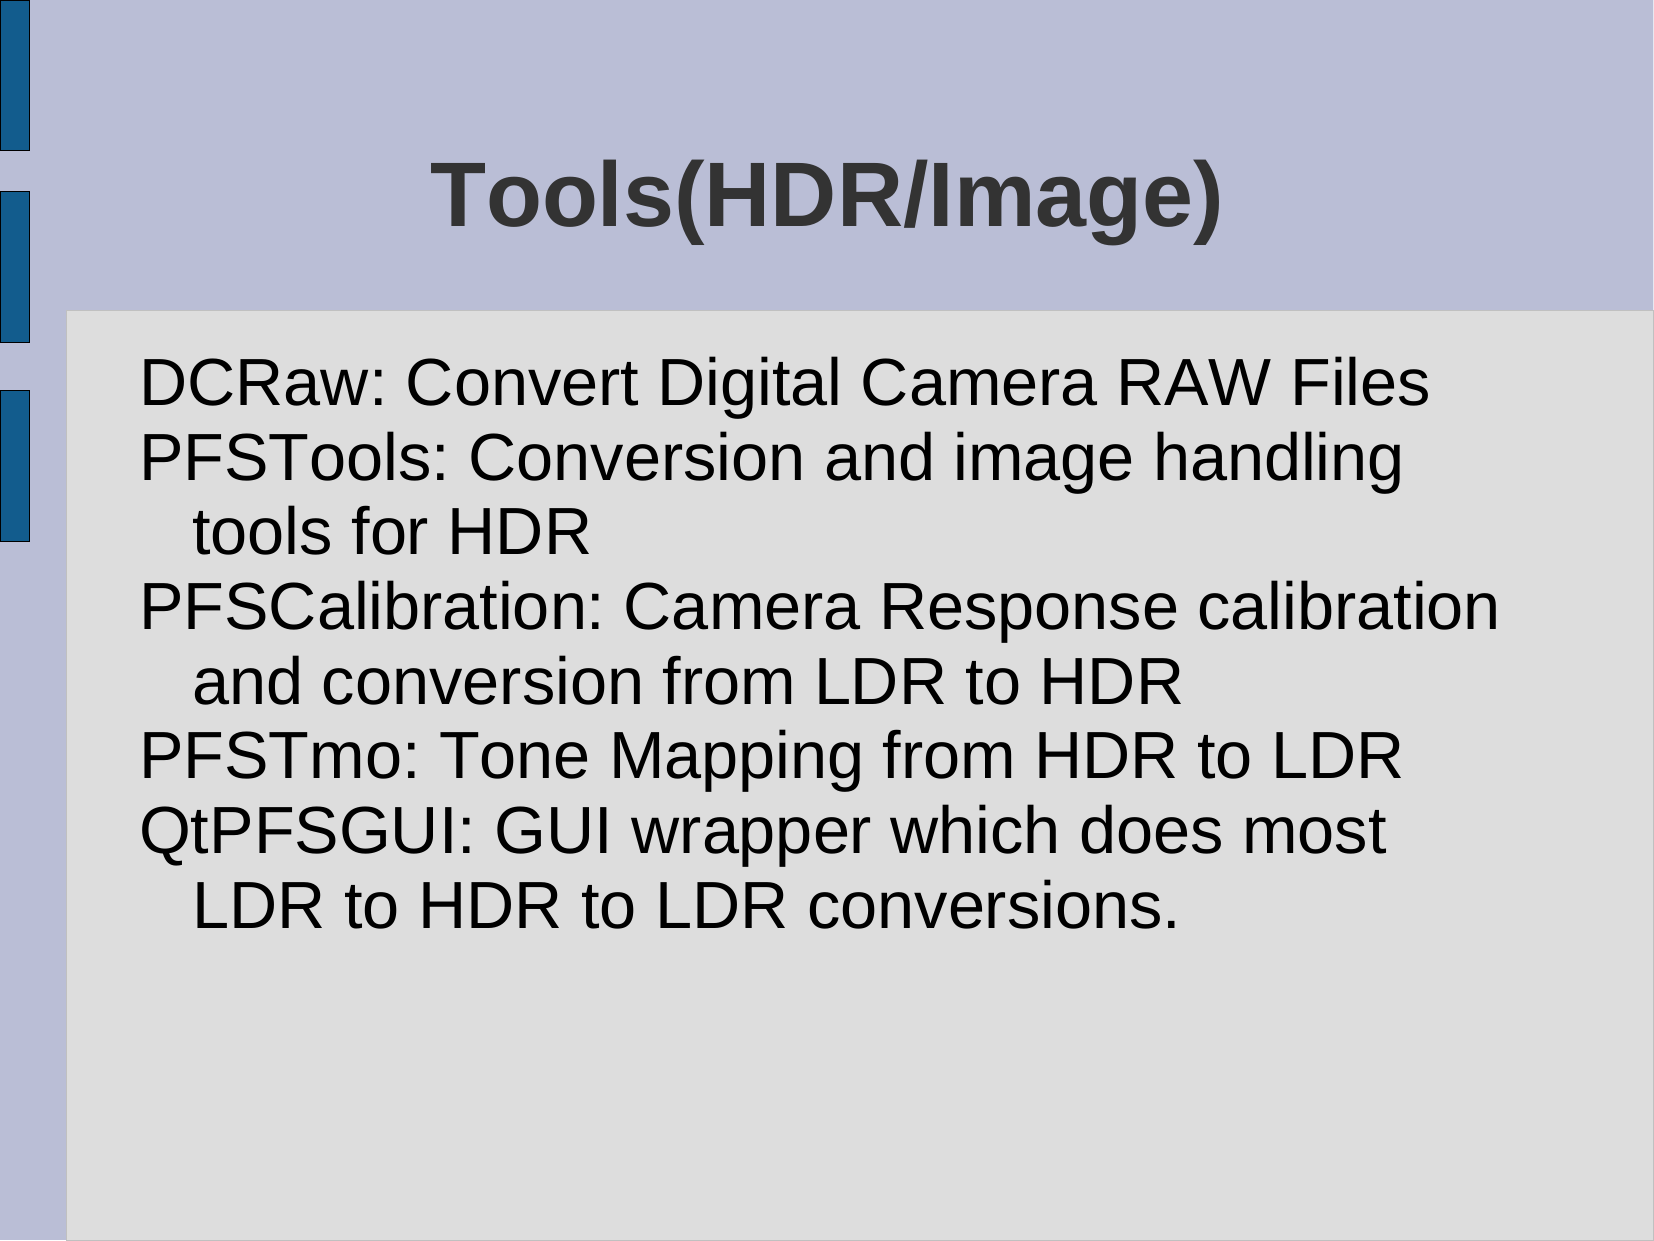

# Tools(HDR/Image)
DCRaw: Convert Digital Camera RAW Files
PFSTools: Conversion and image handling tools for HDR
PFSCalibration: Camera Response calibration and conversion from LDR to HDR
PFSTmo: Tone Mapping from HDR to LDR
QtPFSGUI: GUI wrapper which does most LDR to HDR to LDR conversions.